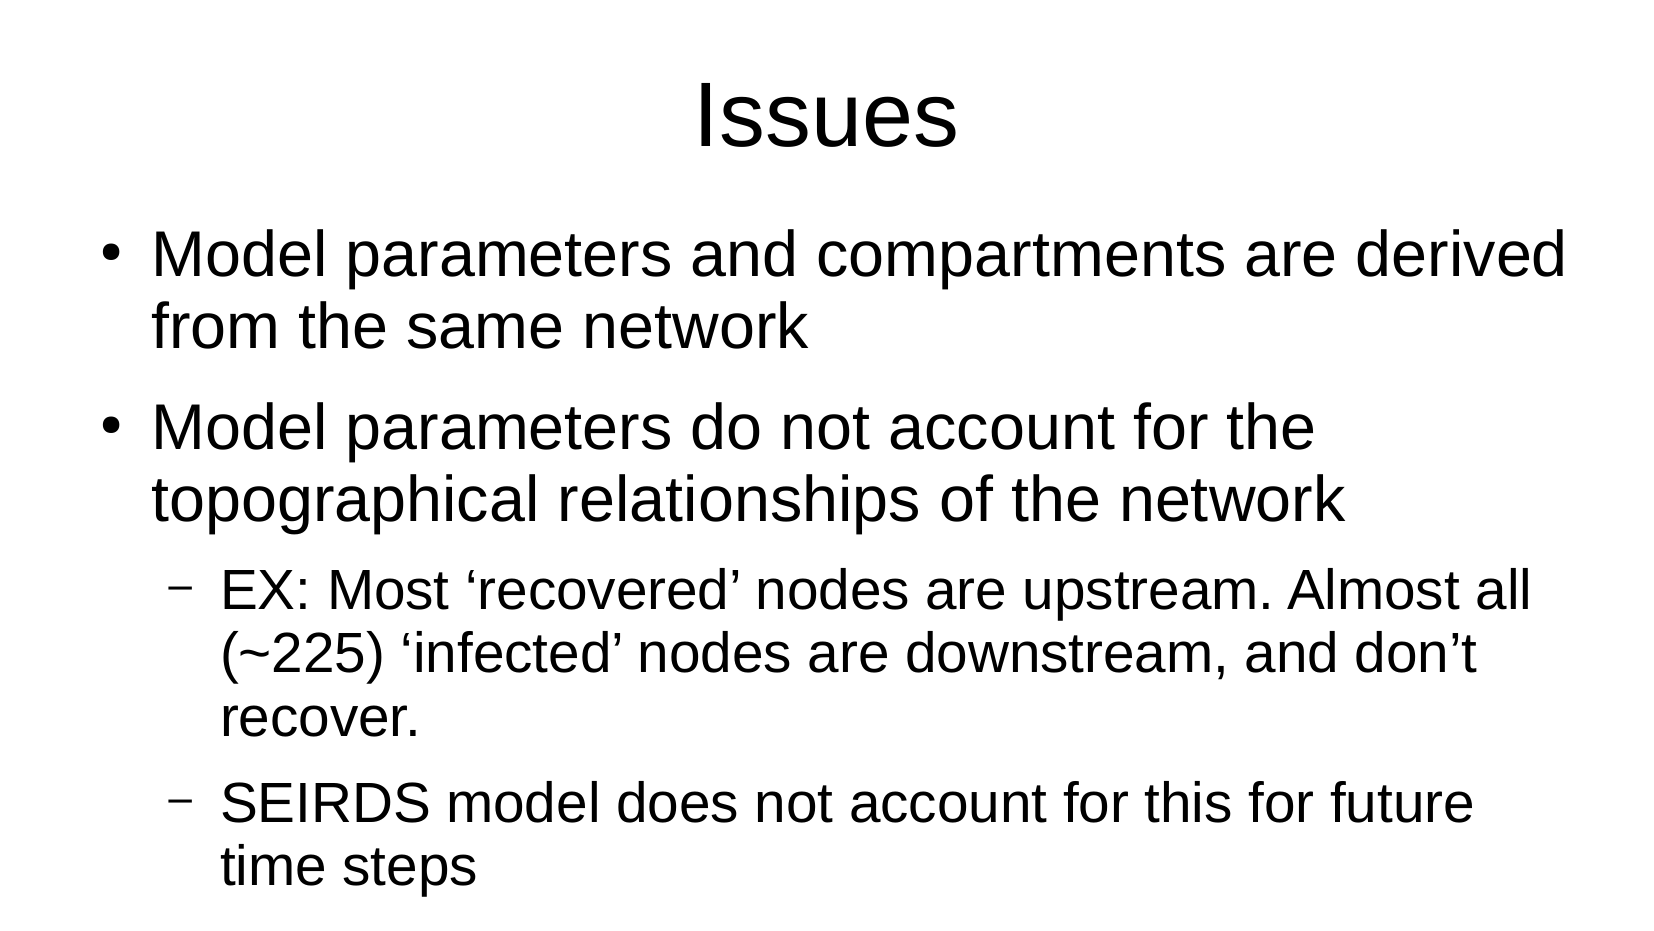

# Issues
Model parameters and compartments are derived from the same network
Model parameters do not account for the topographical relationships of the network
EX: Most ‘recovered’ nodes are upstream. Almost all (~225) ‘infected’ nodes are downstream, and don’t recover.
SEIRDS model does not account for this for future time steps